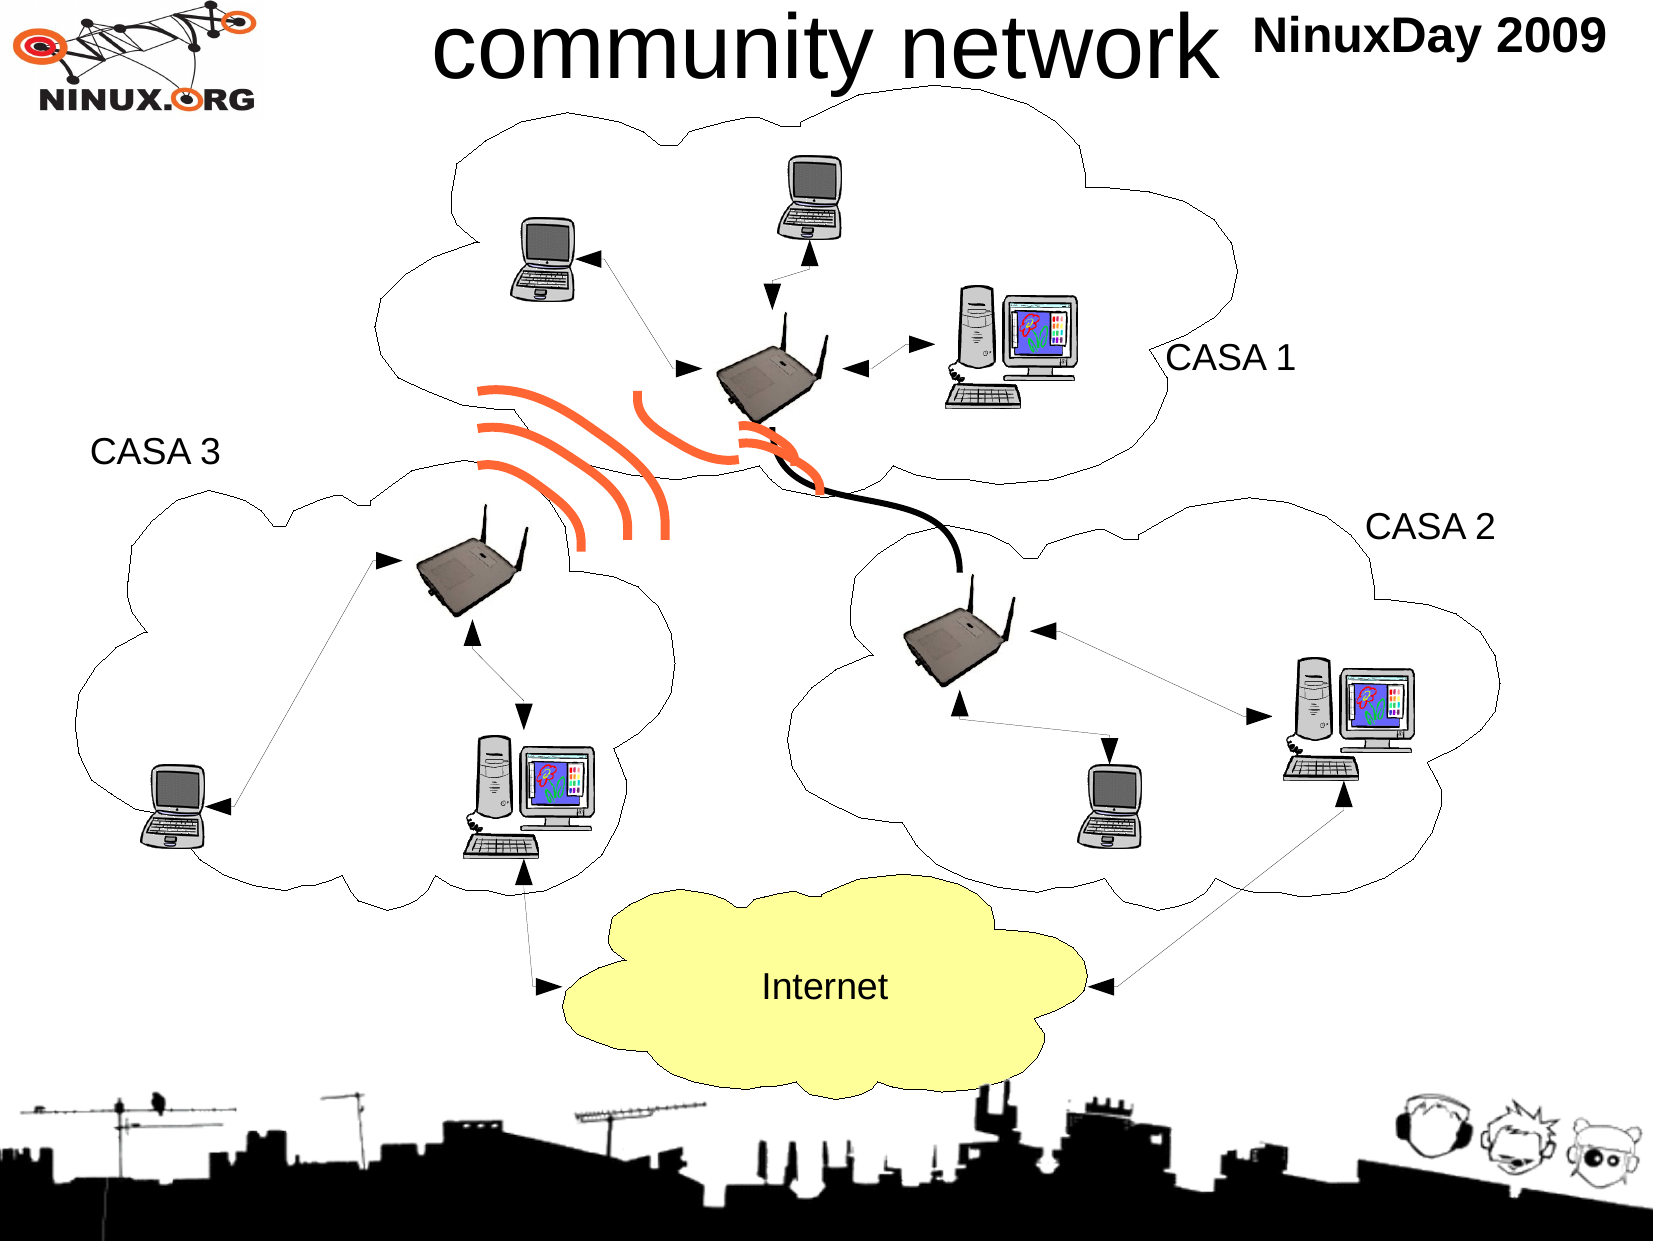

# community network
NinuxDay 2009
CASA 1
CASA 3
CASA 2
Internet